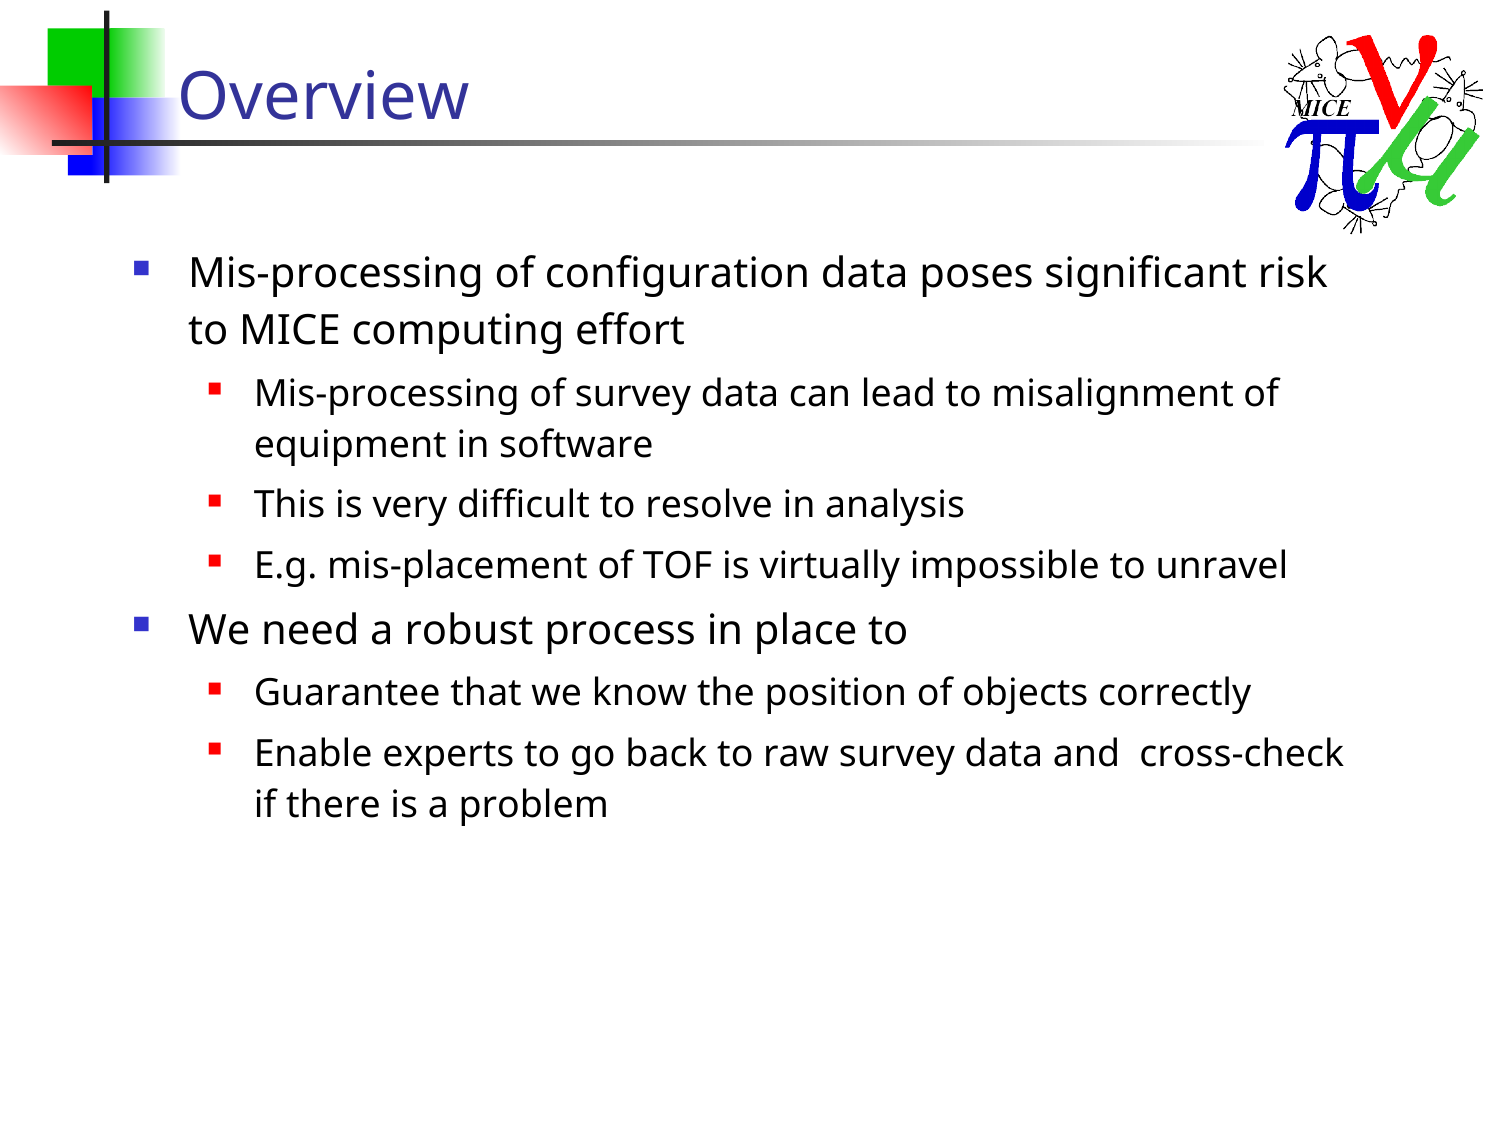

# Overview
Mis-processing of configuration data poses significant risk to MICE computing effort
Mis-processing of survey data can lead to misalignment of equipment in software
This is very difficult to resolve in analysis
E.g. mis-placement of TOF is virtually impossible to unravel
We need a robust process in place to
Guarantee that we know the position of objects correctly
Enable experts to go back to raw survey data and cross-check if there is a problem